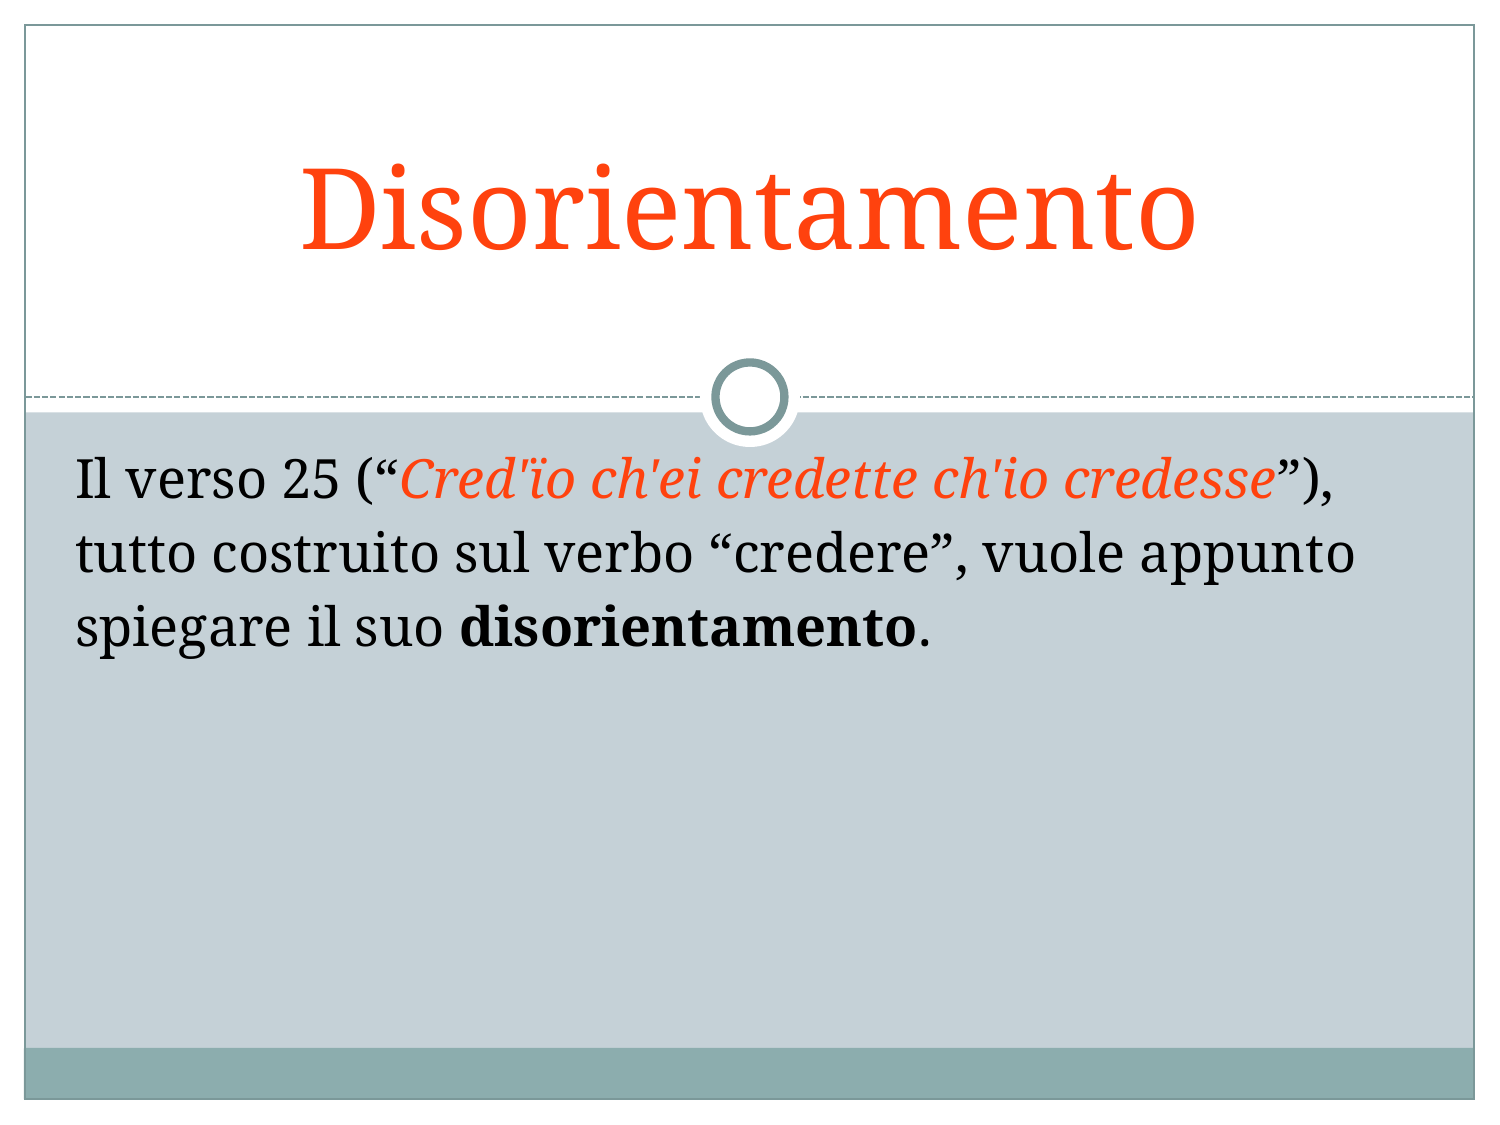

# Disorientamento
Il verso 25 (“Cred'ïo ch'ei credette ch'io credesse”), tutto costruito sul verbo “credere”, vuole appunto spiegare il suo disorientamento.